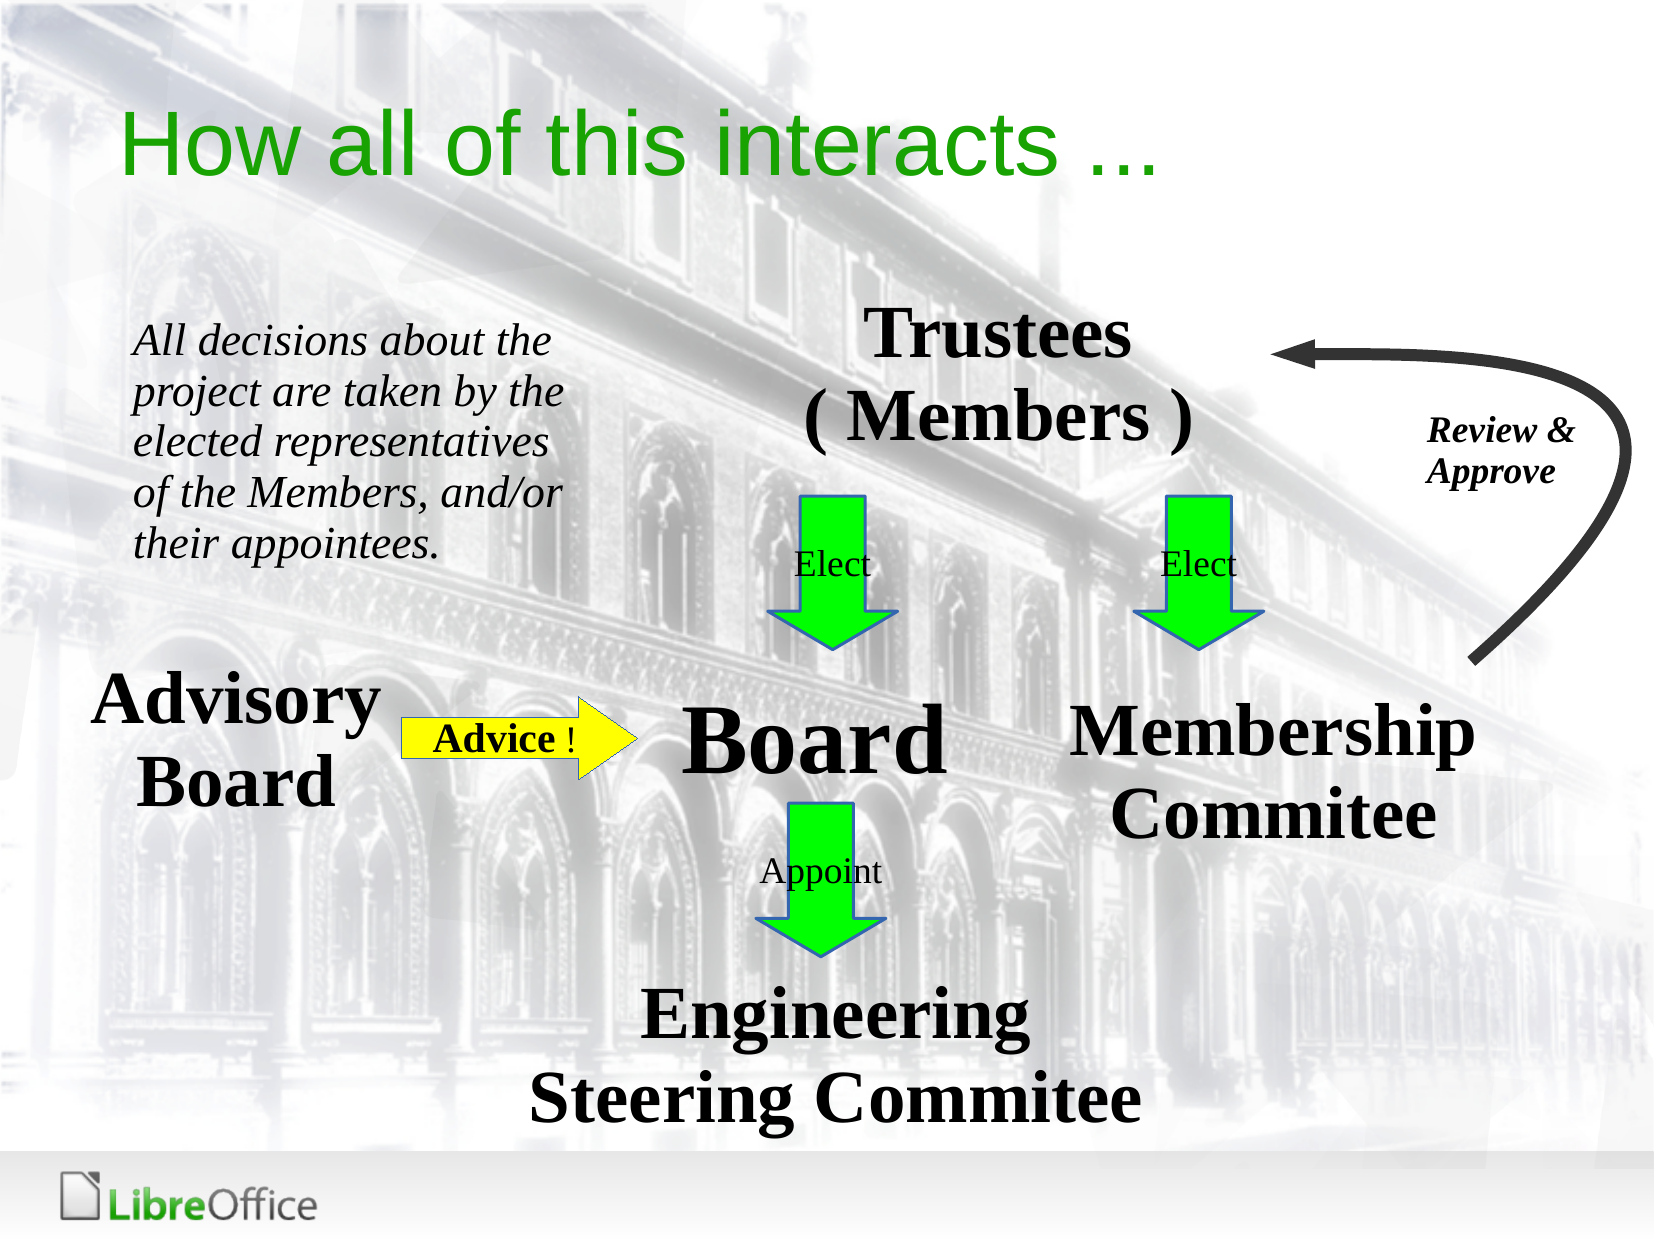

How all of this interacts ...
Trustees ( Members )
All decisions about the project are taken by the elected representatives of the Members, and/or their appointees.
Review & Approve
Elect
Elect
Advisory Board
Board
Membership Commitee
Advice !
Appoint
Engineering Steering Commitee